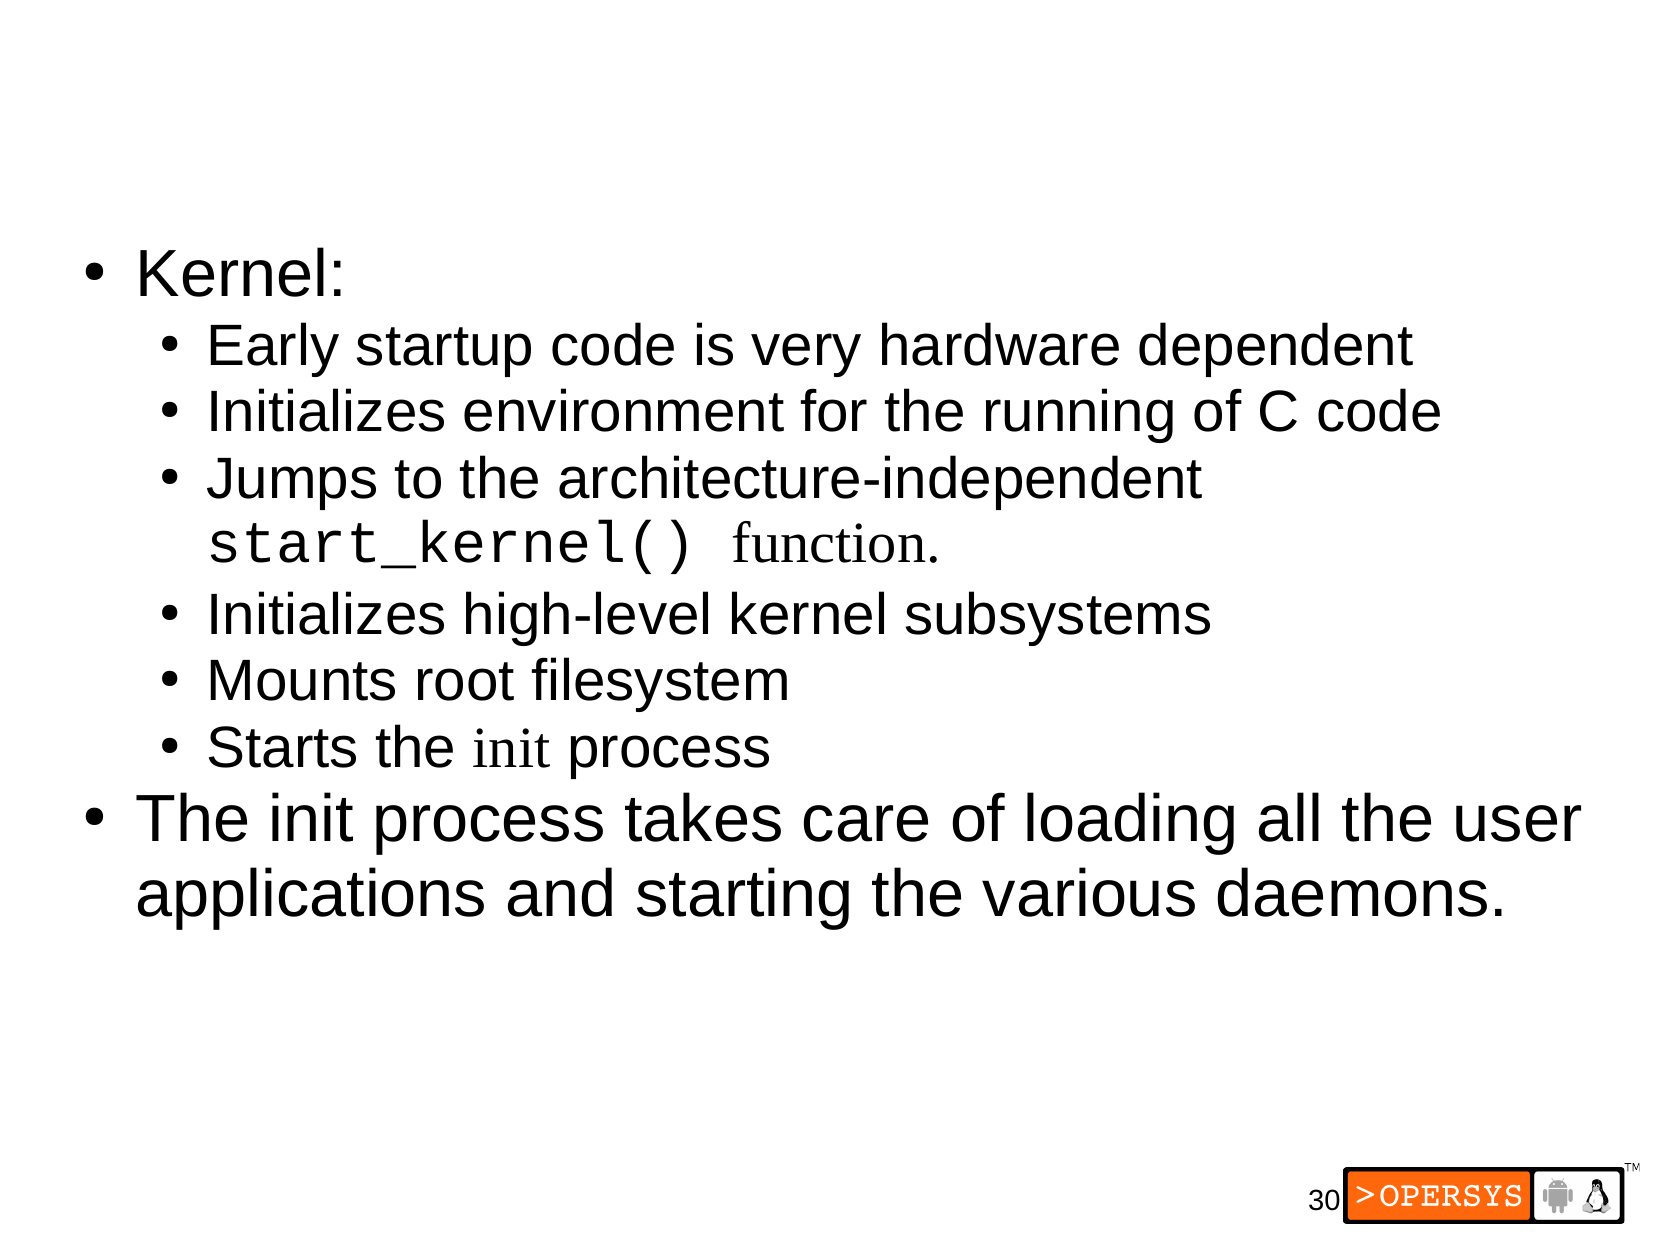

# Kernel:
Early startup code is very hardware dependent
Initializes environment for the running of C code
Jumps to the architecture-independent start_kernel() function.
Initializes high-level kernel subsystems
Mounts root filesystem
Starts the init process
The init process takes care of loading all the user applications and starting the various daemons.